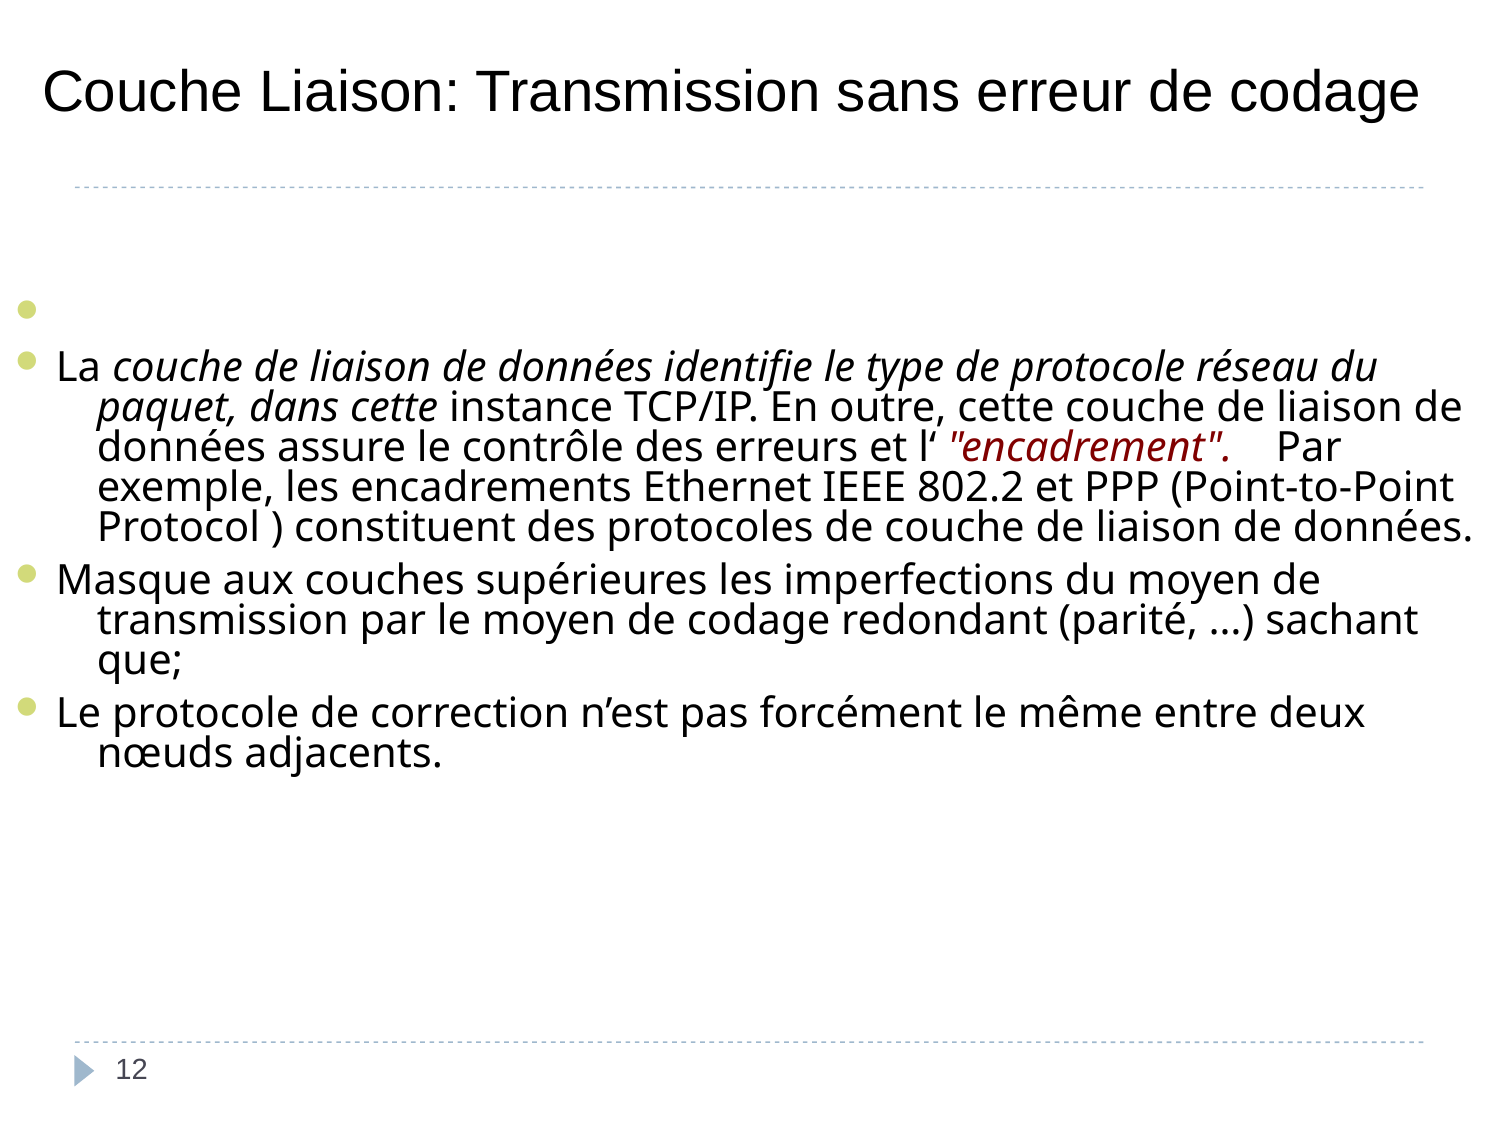

Couche Liaison: Transmission sans erreur de codage
# La couche de liaison de données identifie le type de protocole réseau du paquet, dans cette instance TCP/IP. En outre, cette couche de liaison de données assure le contrôle des erreurs et l‘ "encadrement". Par exemple, les encadrements Ethernet IEEE 802.2 et PPP (Point-to-Point Protocol ) constituent des protocoles de couche de liaison de données.
Masque aux couches supérieures les imperfections du moyen de transmission par le moyen de codage redondant (parité, …)‏ sachant que;
Le protocole de correction n’est pas forcément le même entre deux nœuds adjacents.
11